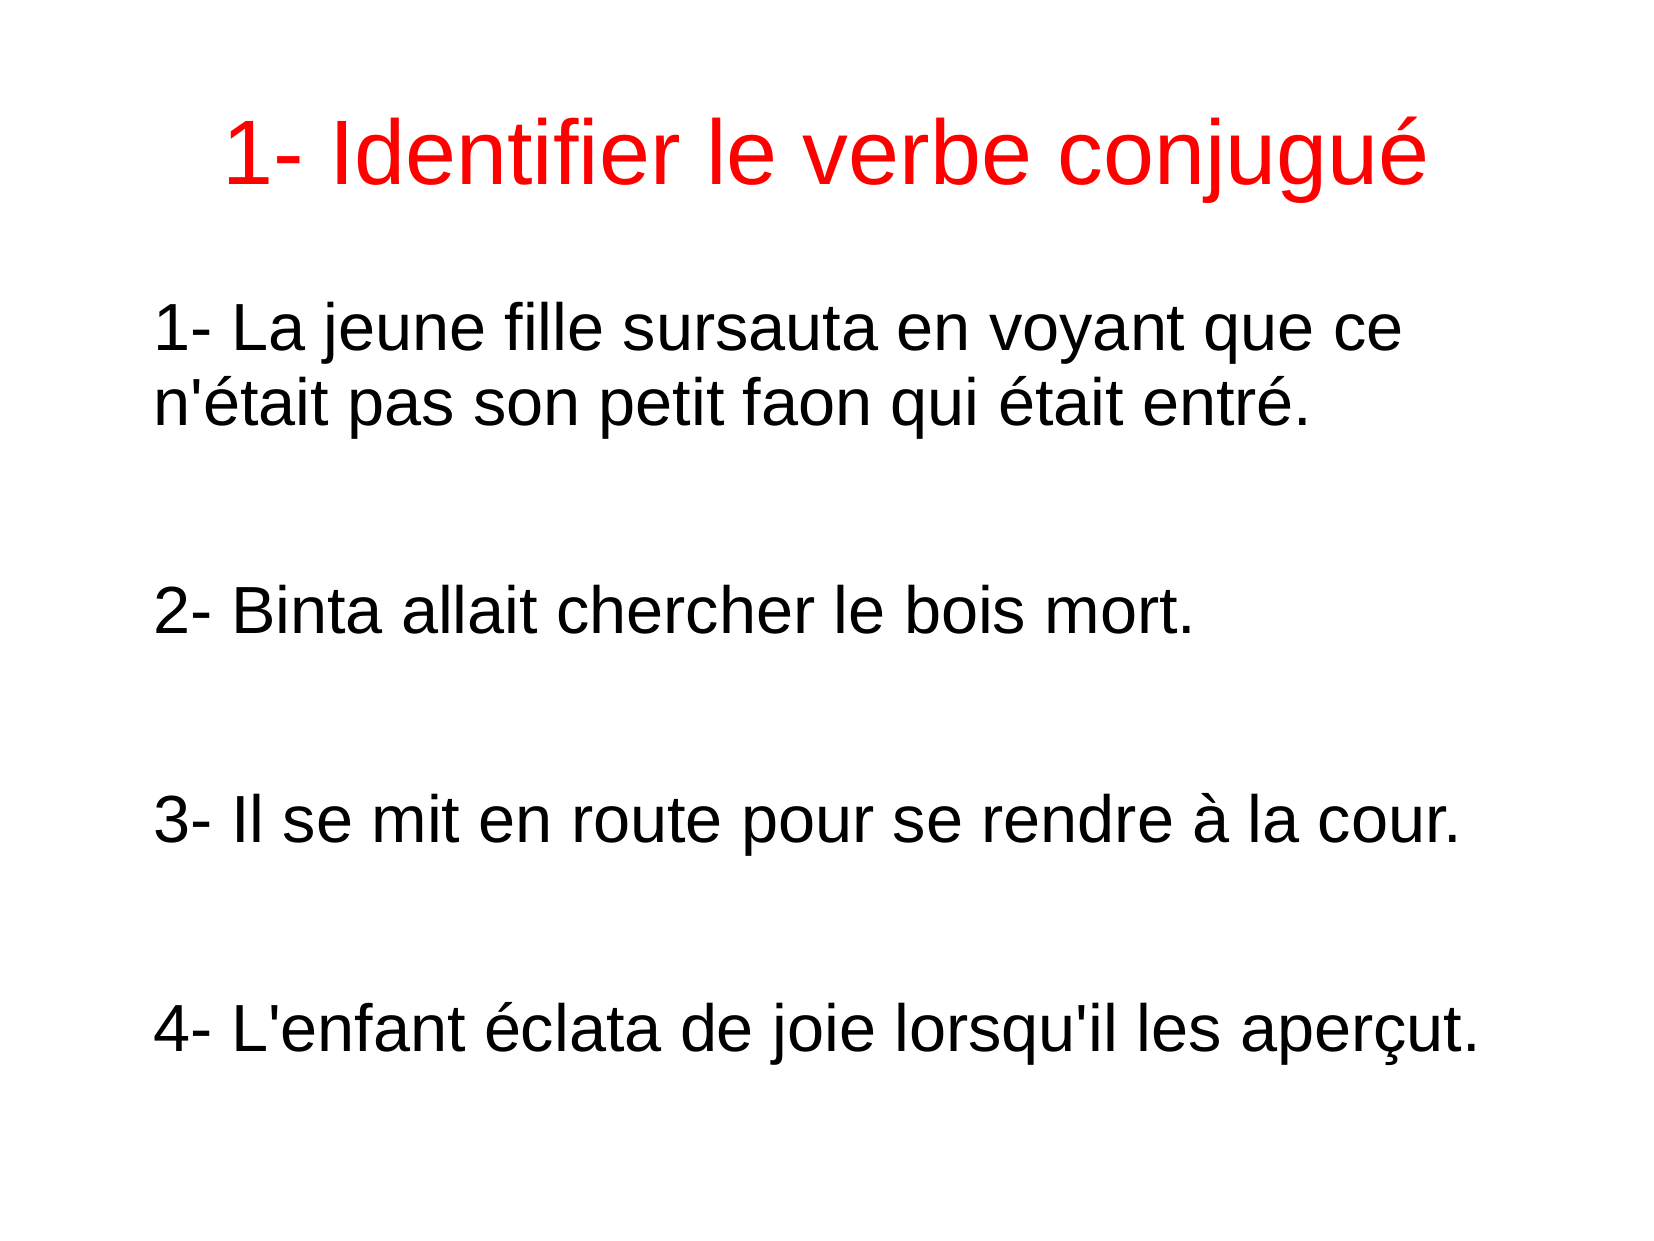

# 1- Identifier le verbe conjugué
1- La jeune fille sursauta en voyant que ce n'était pas son petit faon qui était entré.
2- Binta allait chercher le bois mort.
3- Il se mit en route pour se rendre à la cour.
4- L'enfant éclata de joie lorsqu'il les aperçut.